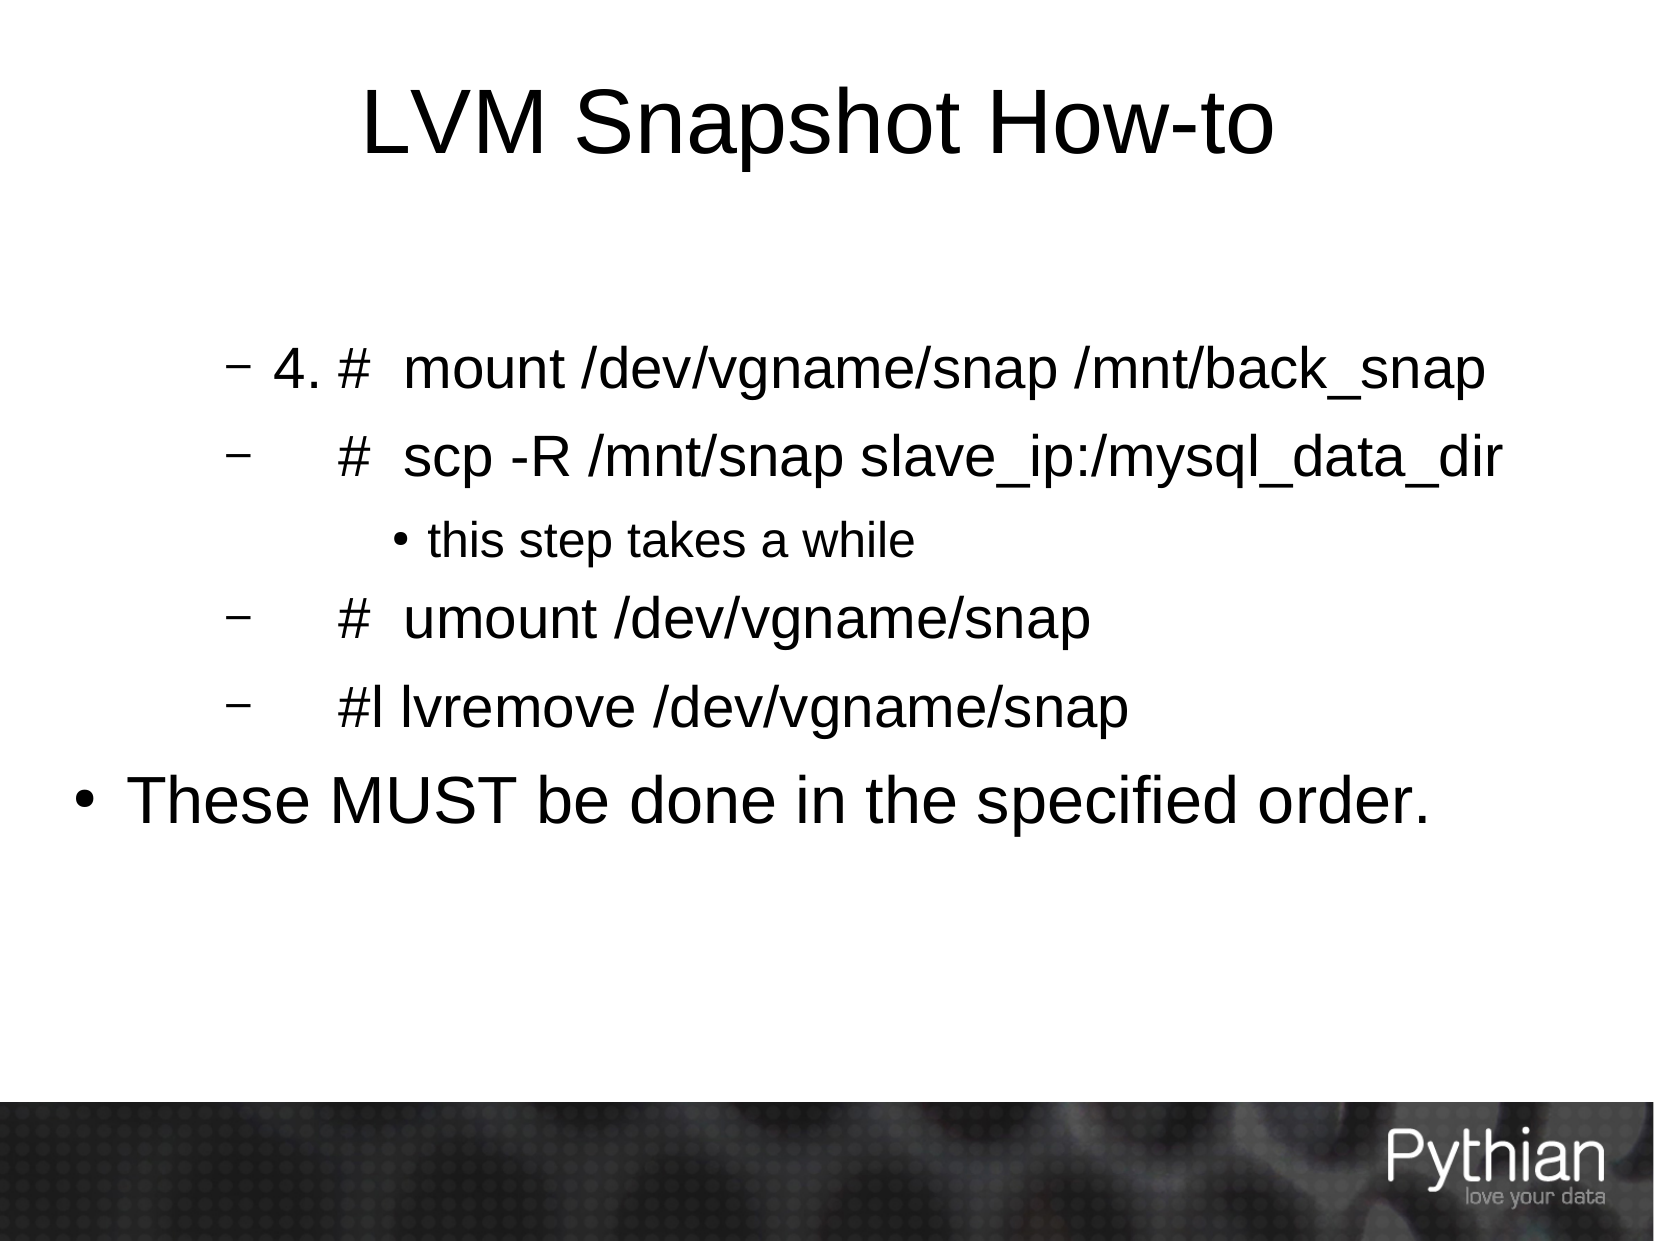

# LVM Snapshot How-to
4. # mount /dev/vgname/snap /mnt/back_snap
 # scp -R /mnt/snap slave_ip:/mysql_data_dir
this step takes a while
 # umount /dev/vgname/snap
 #l lvremove /dev/vgname/snap
These MUST be done in the specified order.